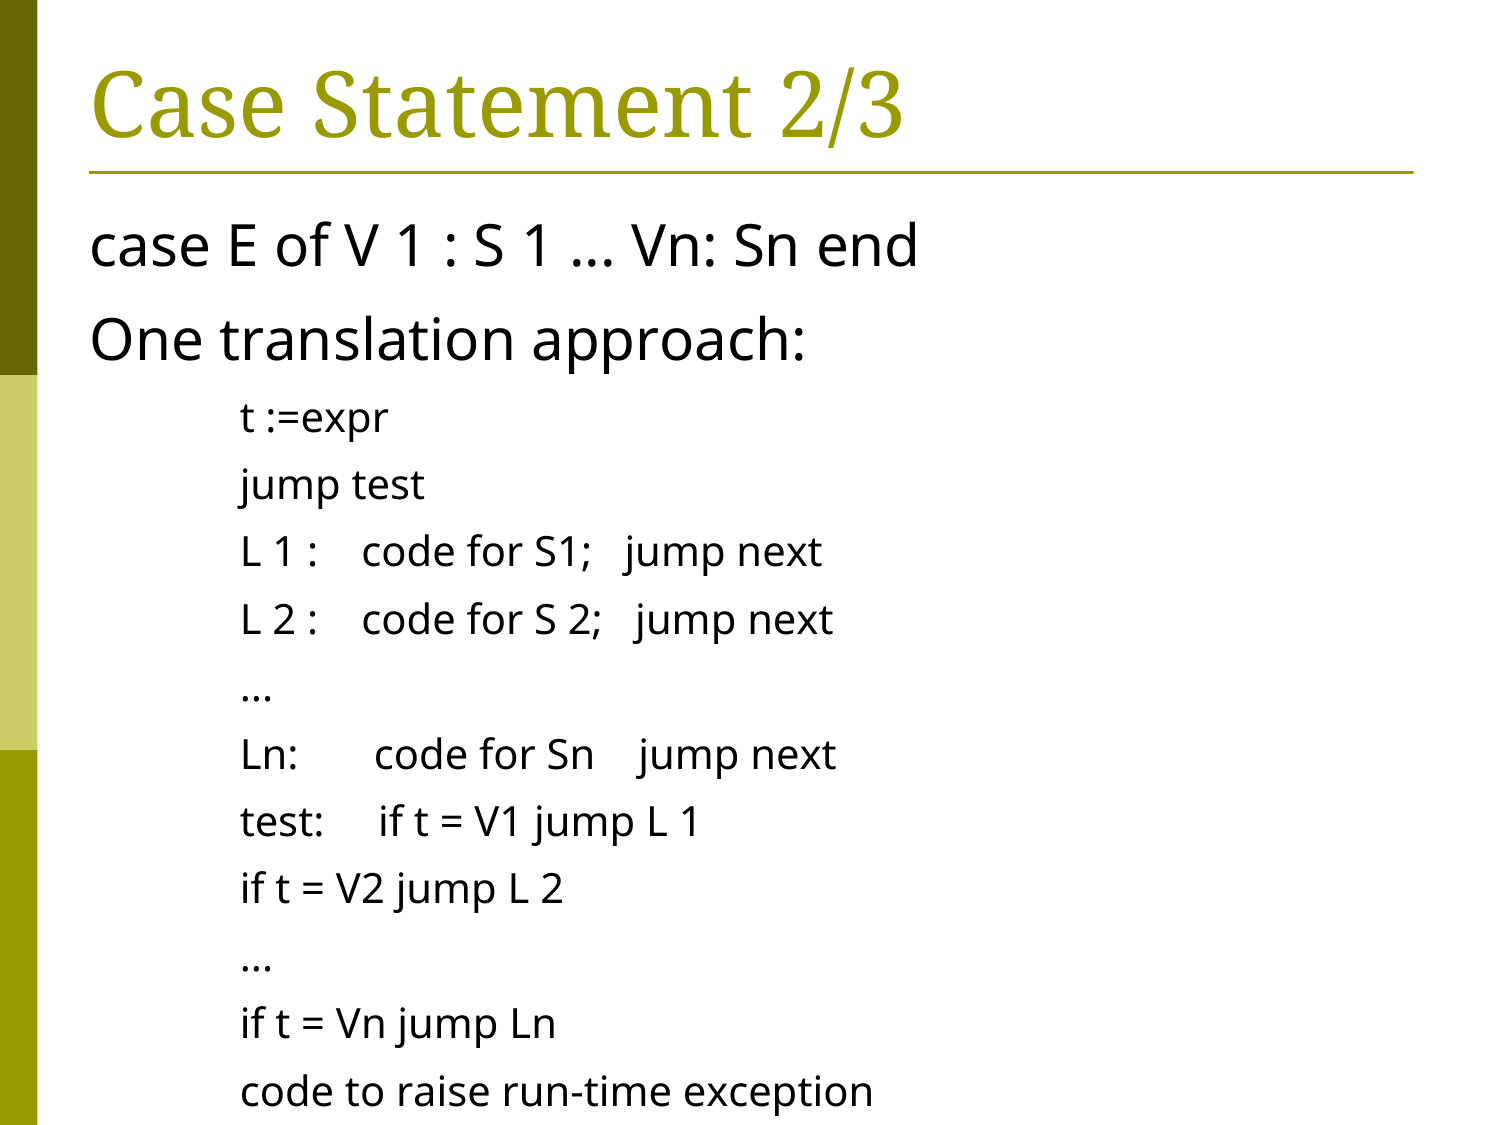

# Case Statement 2/3
case E of V 1 : S 1 ... Vn: Sn end
One translation approach:
t :=expr
jump test
L 1 : code for S1; jump next
L 2 : code for S 2; jump next
...
Ln: code for Sn jump next
test: if t = V1 jump L 1
if t = V2 jump L 2
...
if t = Vn jump Ln
code to raise run-time exception
next: